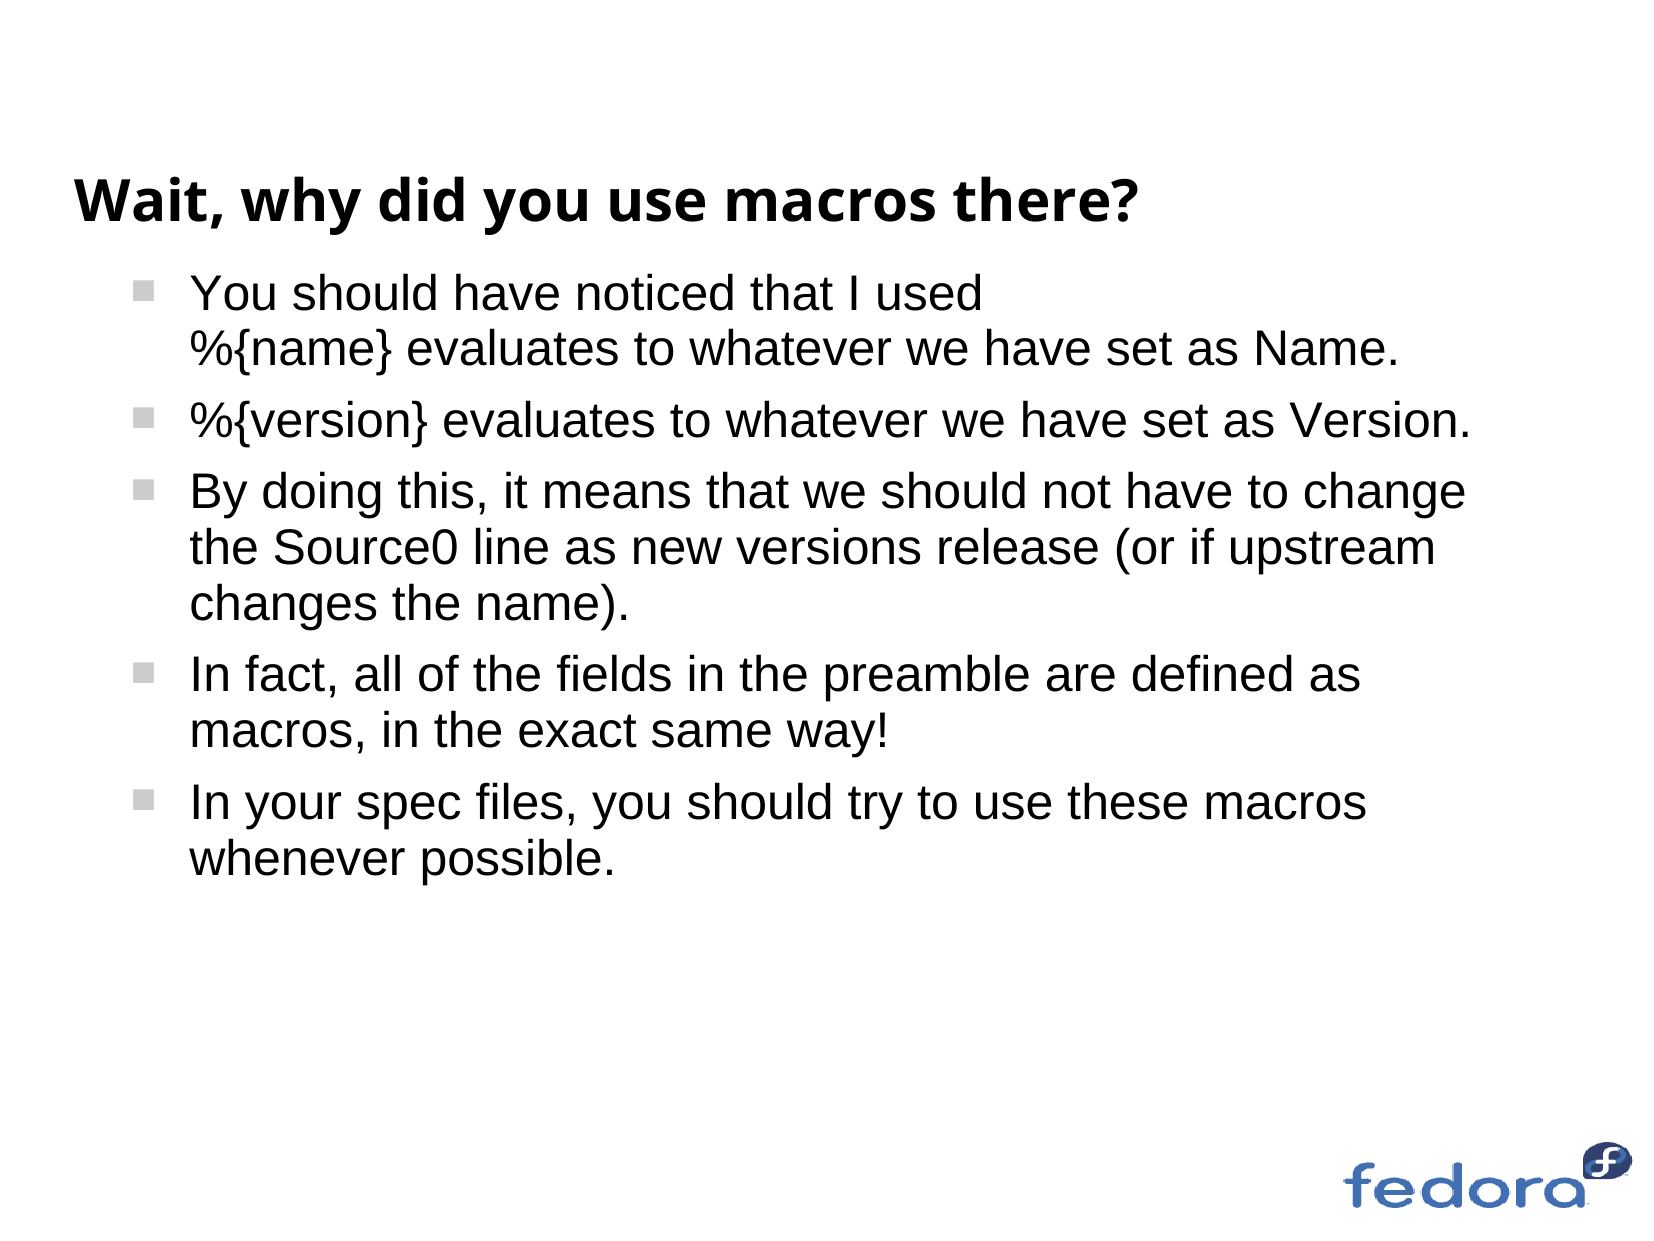

# Wait, why did you use macros there?
You should have noticed that I used
%{name} evaluates to whatever we have set as Name.
%{version} evaluates to whatever we have set as Version.
By doing this, it means that we should not have to change the Source0 line as new versions release (or if upstream changes the name).
In fact, all of the fields in the preamble are defined as macros, in the exact same way!
In your spec files, you should try to use these macros whenever possible.